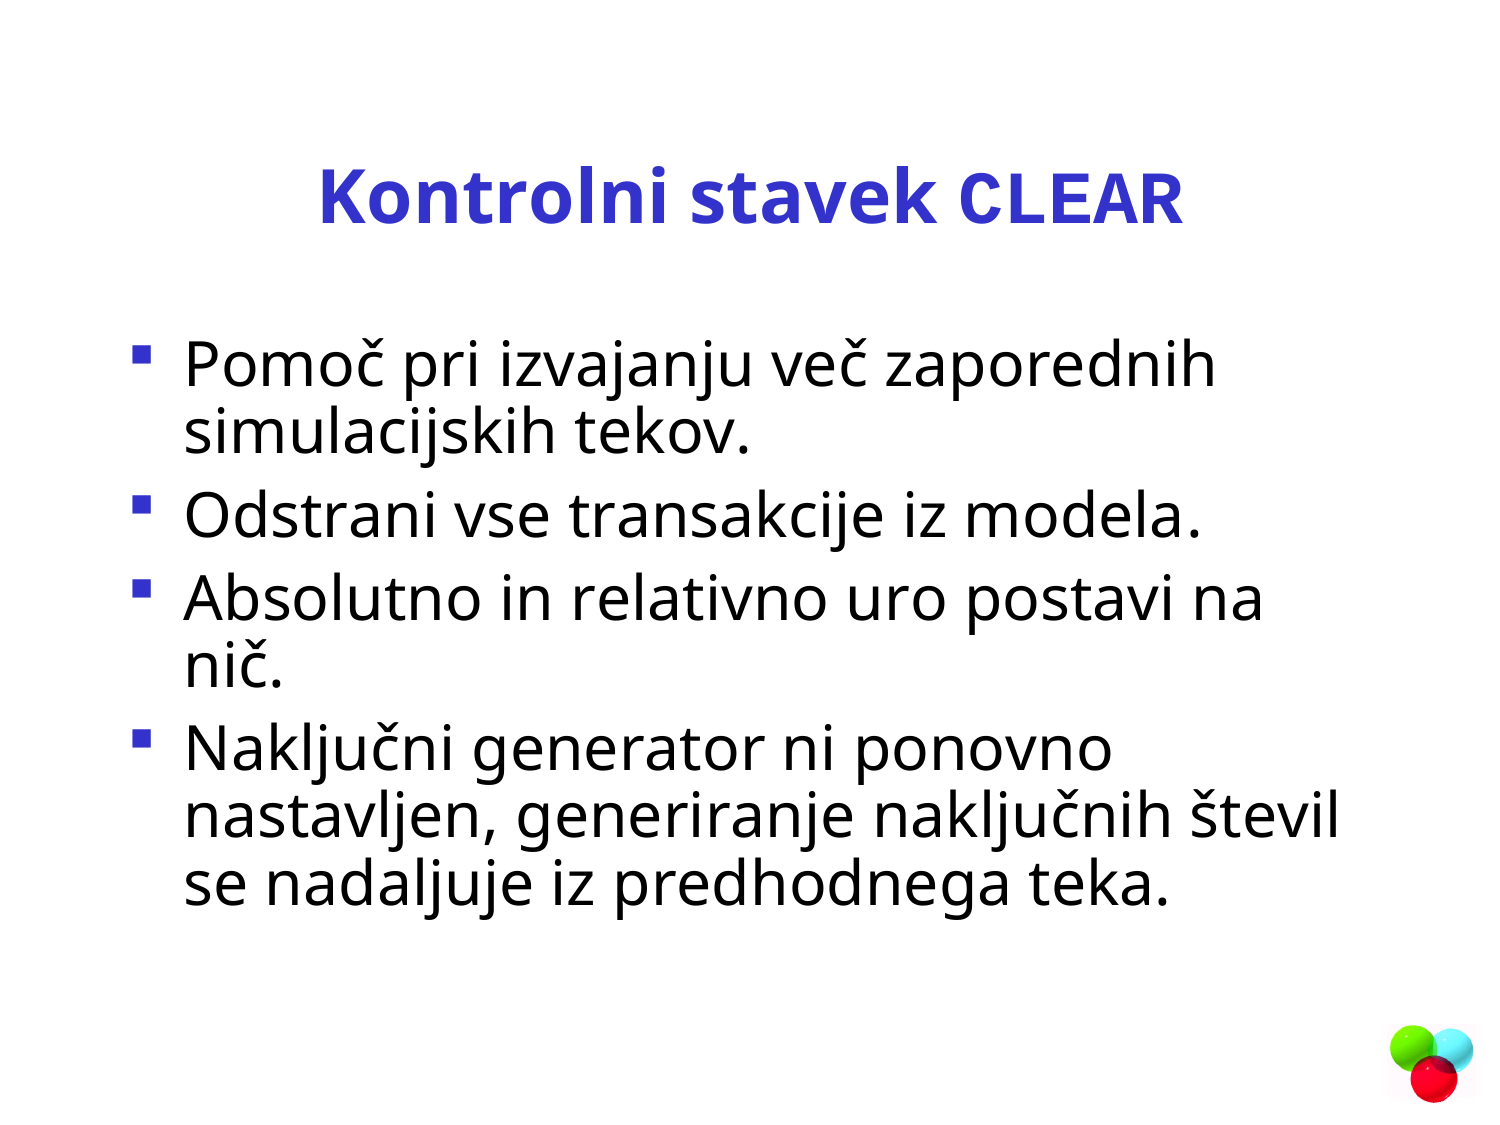

# Kontrolni stavek CLEAR
Pomoč pri izvajanju več zaporednih simulacijskih tekov.
Odstrani vse transakcije iz modela.
Absolutno in relativno uro postavi na nič.
Naključni generator ni ponovno nastavljen, generiranje naključnih števil se nadaljuje iz predhodnega teka.